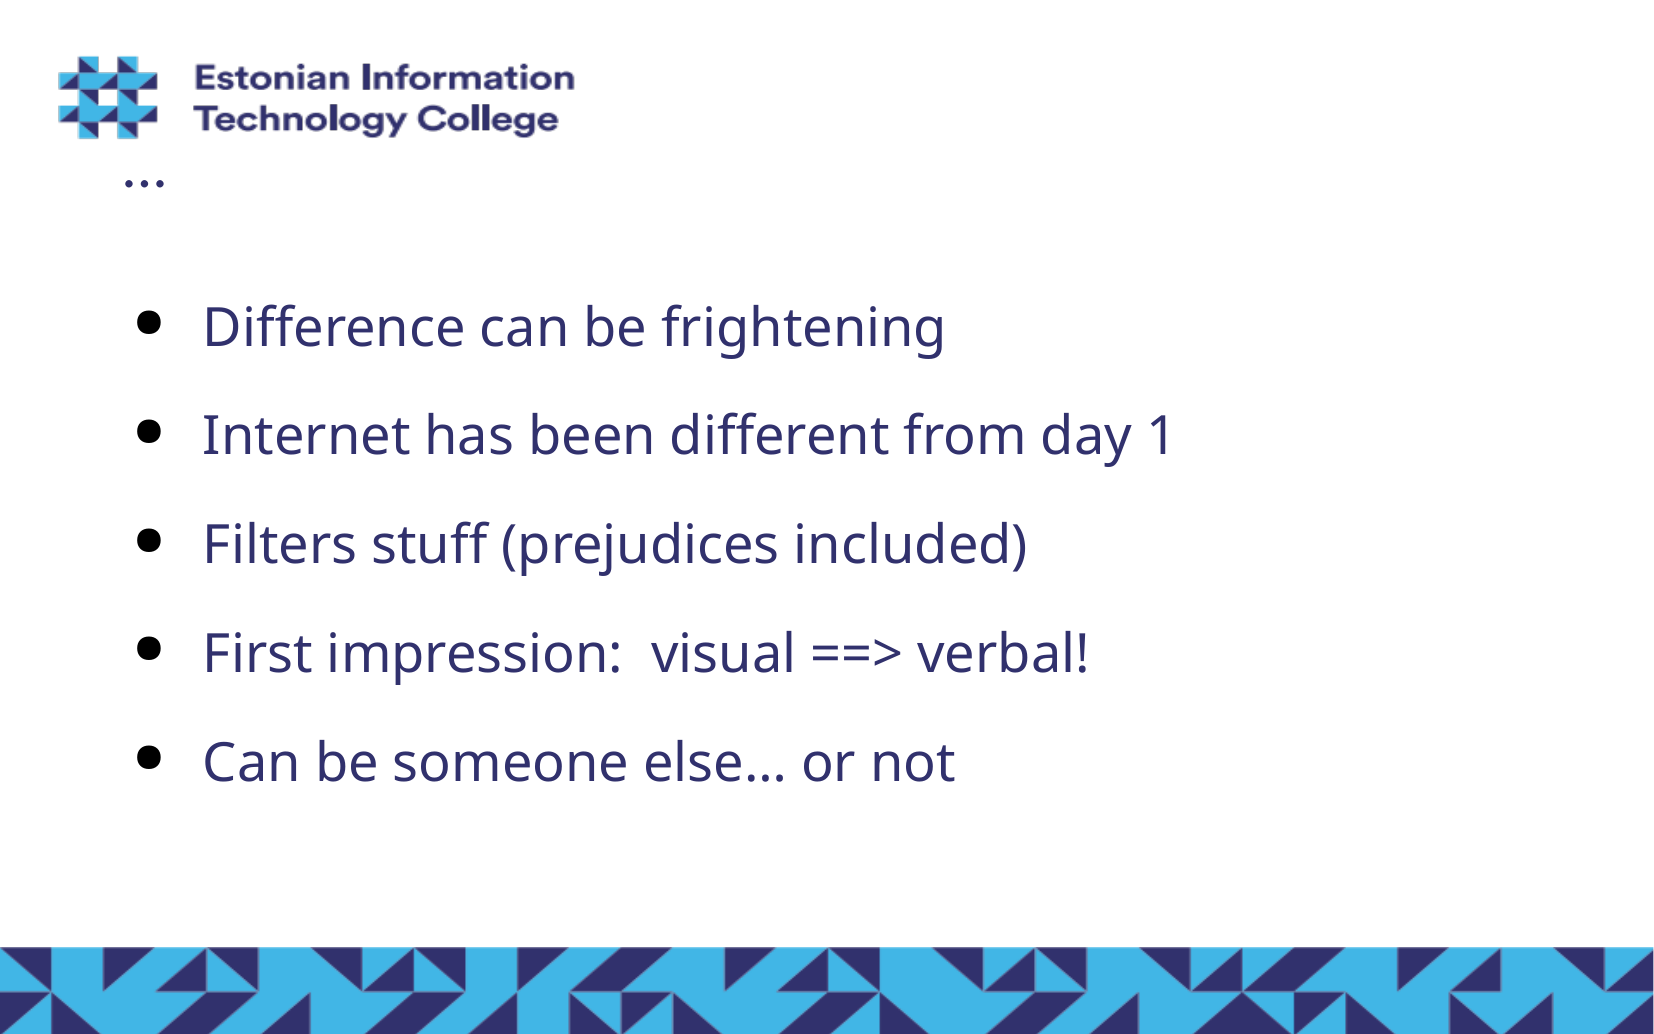

# ...
Difference can be frightening
Internet has been different from day 1
Filters stuff (prejudices included)
First impression: visual ==> verbal!
Can be someone else… or not